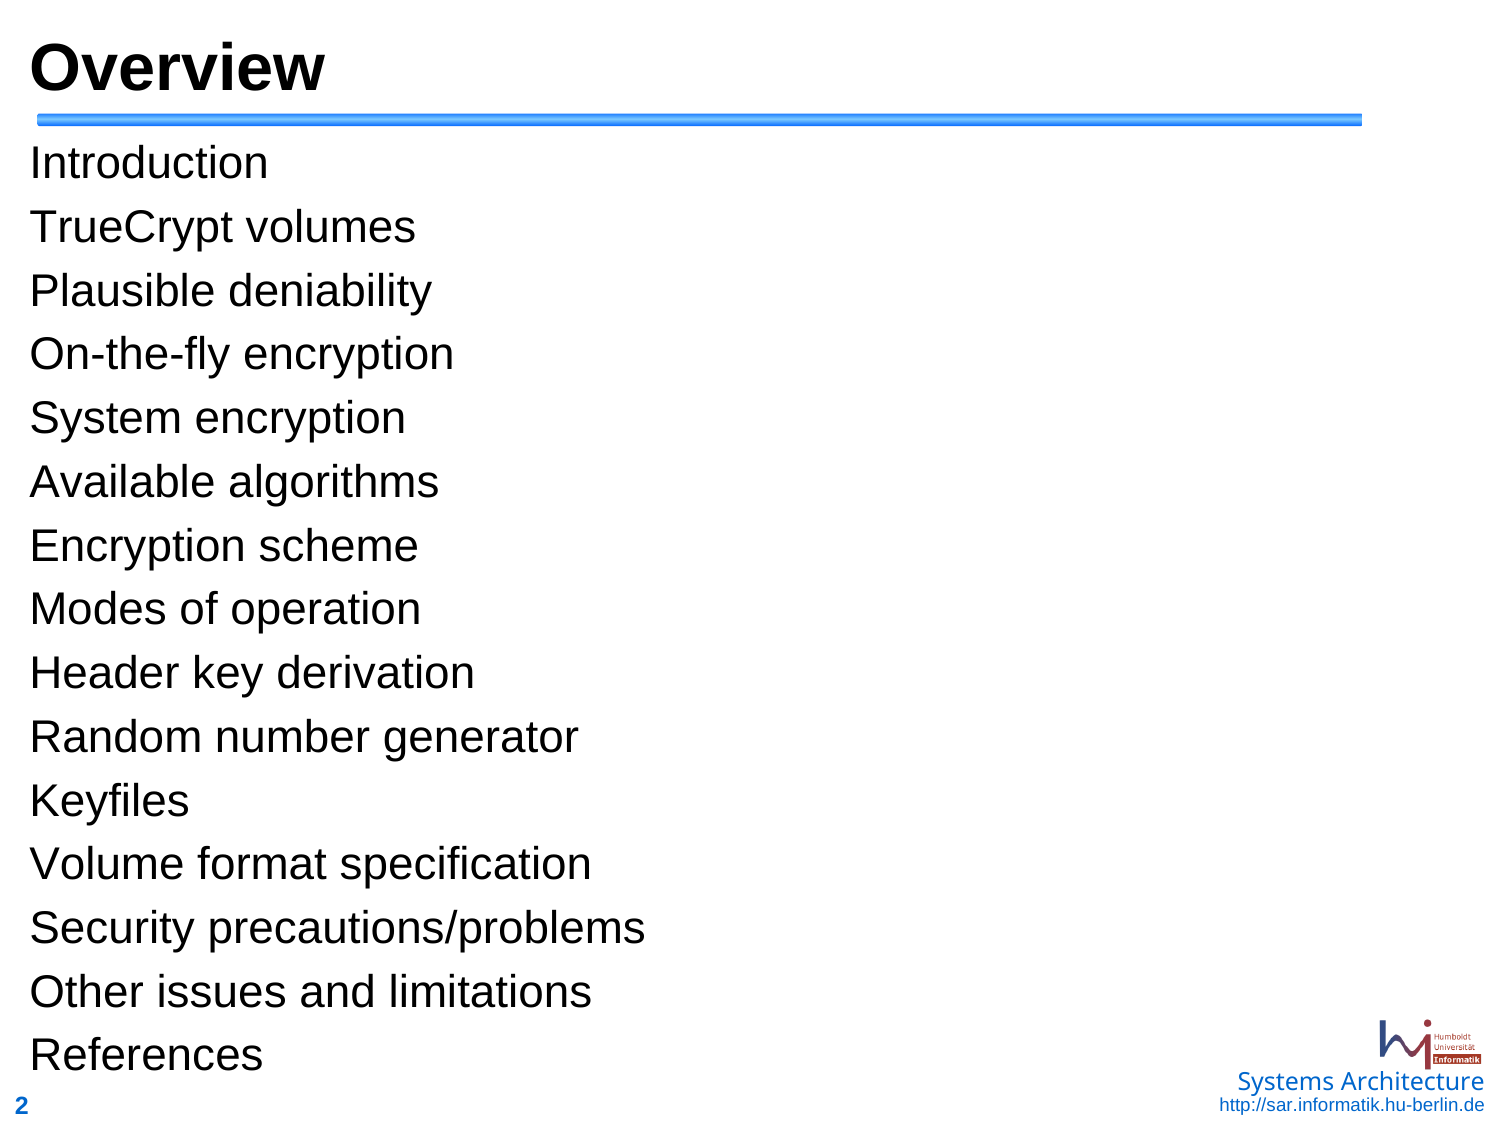

# Overview
Introduction
TrueCrypt volumes
Plausible deniability
On-the-fly encryption
System encryption
Available algorithms
Encryption scheme
Modes of operation
Header key derivation
Random number generator
Keyfiles
Volume format specification
Security precautions/problems
Other issues and limitations
References